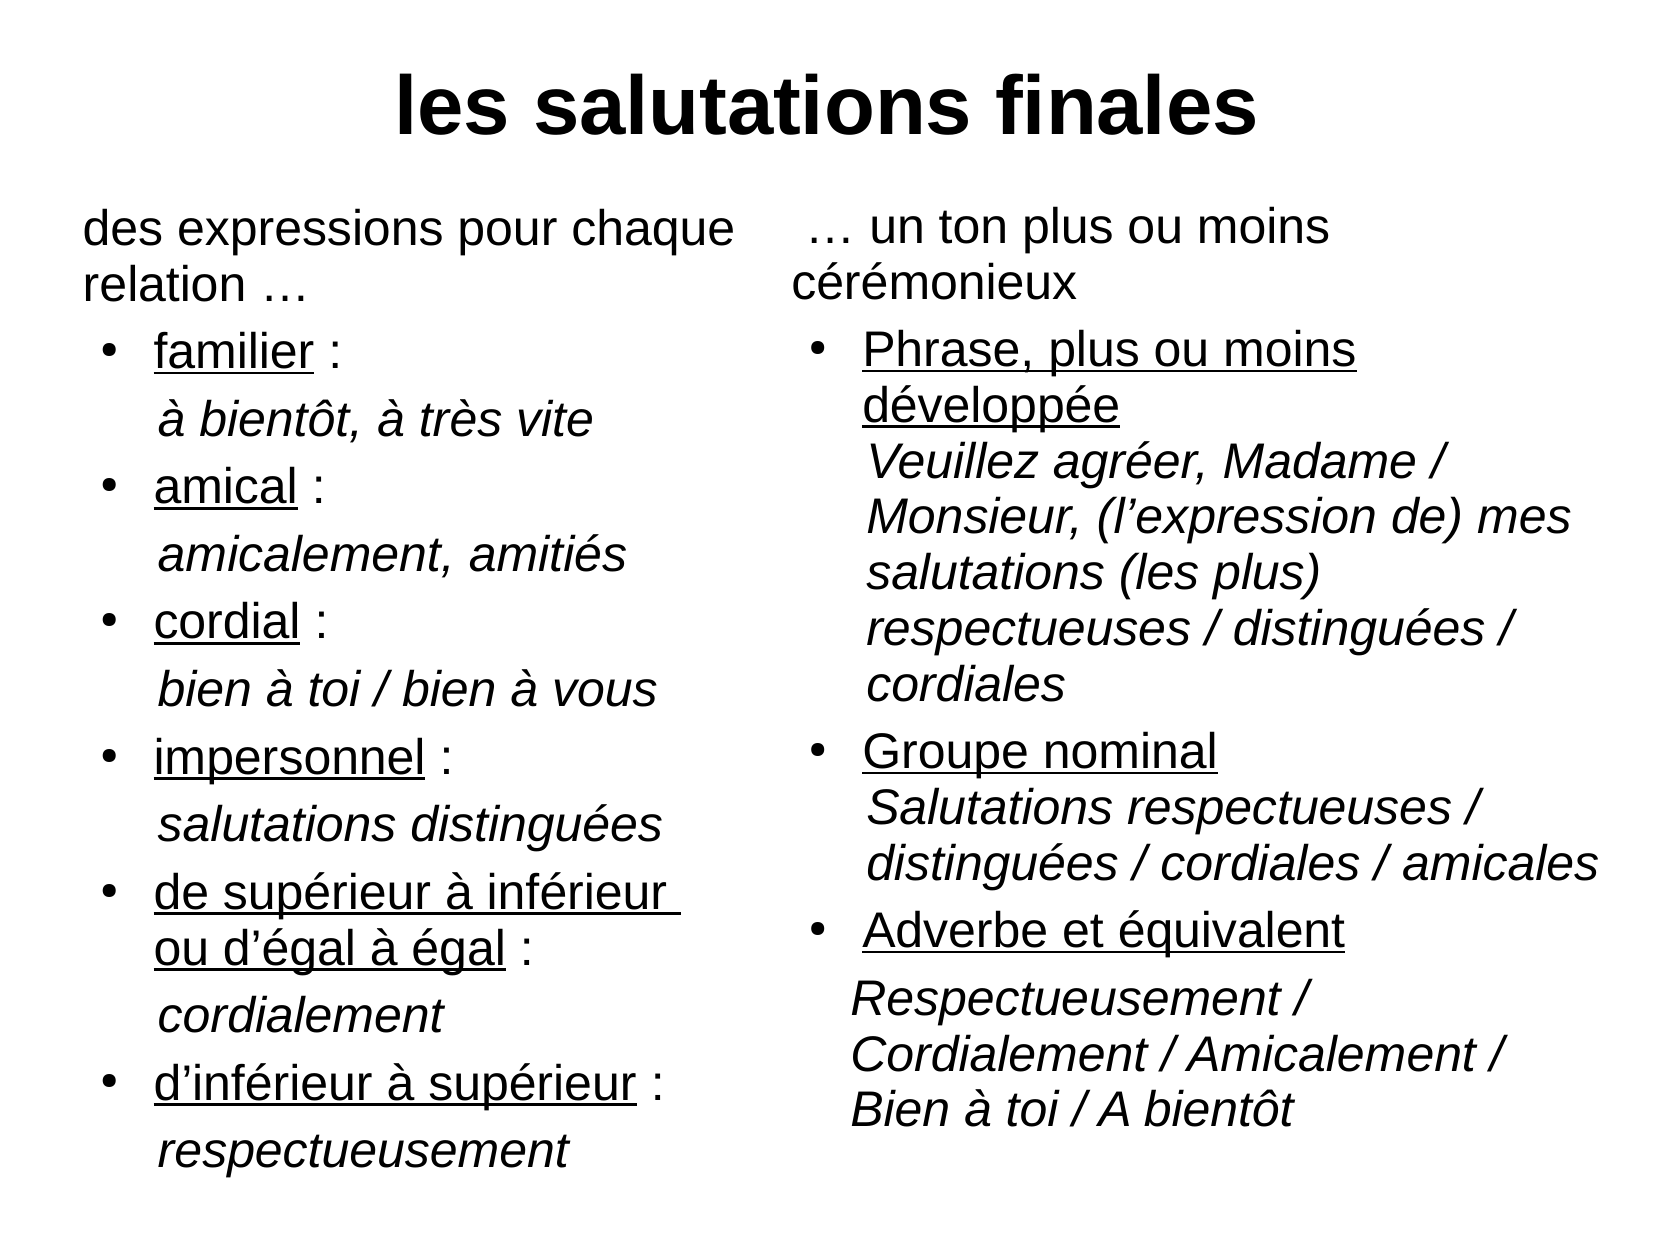

# les salutations finales
 … un ton plus ou moins cérémonieux
Phrase, plus ou moins développée
Veuillez agréer, Madame / Monsieur, (l’expression de) mes salutations (les plus) respectueuses / distinguées / cordiales
Groupe nominal
Salutations respectueuses / distinguées / cordiales / amicales
Adverbe et équivalent
Respectueusement / Cordialement / Amicalement / Bien à toi / A bientôt
des expressions pour chaque relation …
familier :
à bientôt, à très vite
amical :
amicalement, amitiés
cordial :
bien à toi / bien à vous
impersonnel :
salutations distinguées
de supérieur à inférieur
ou d’égal à égal :
cordialement
d’inférieur à supérieur :
respectueusement